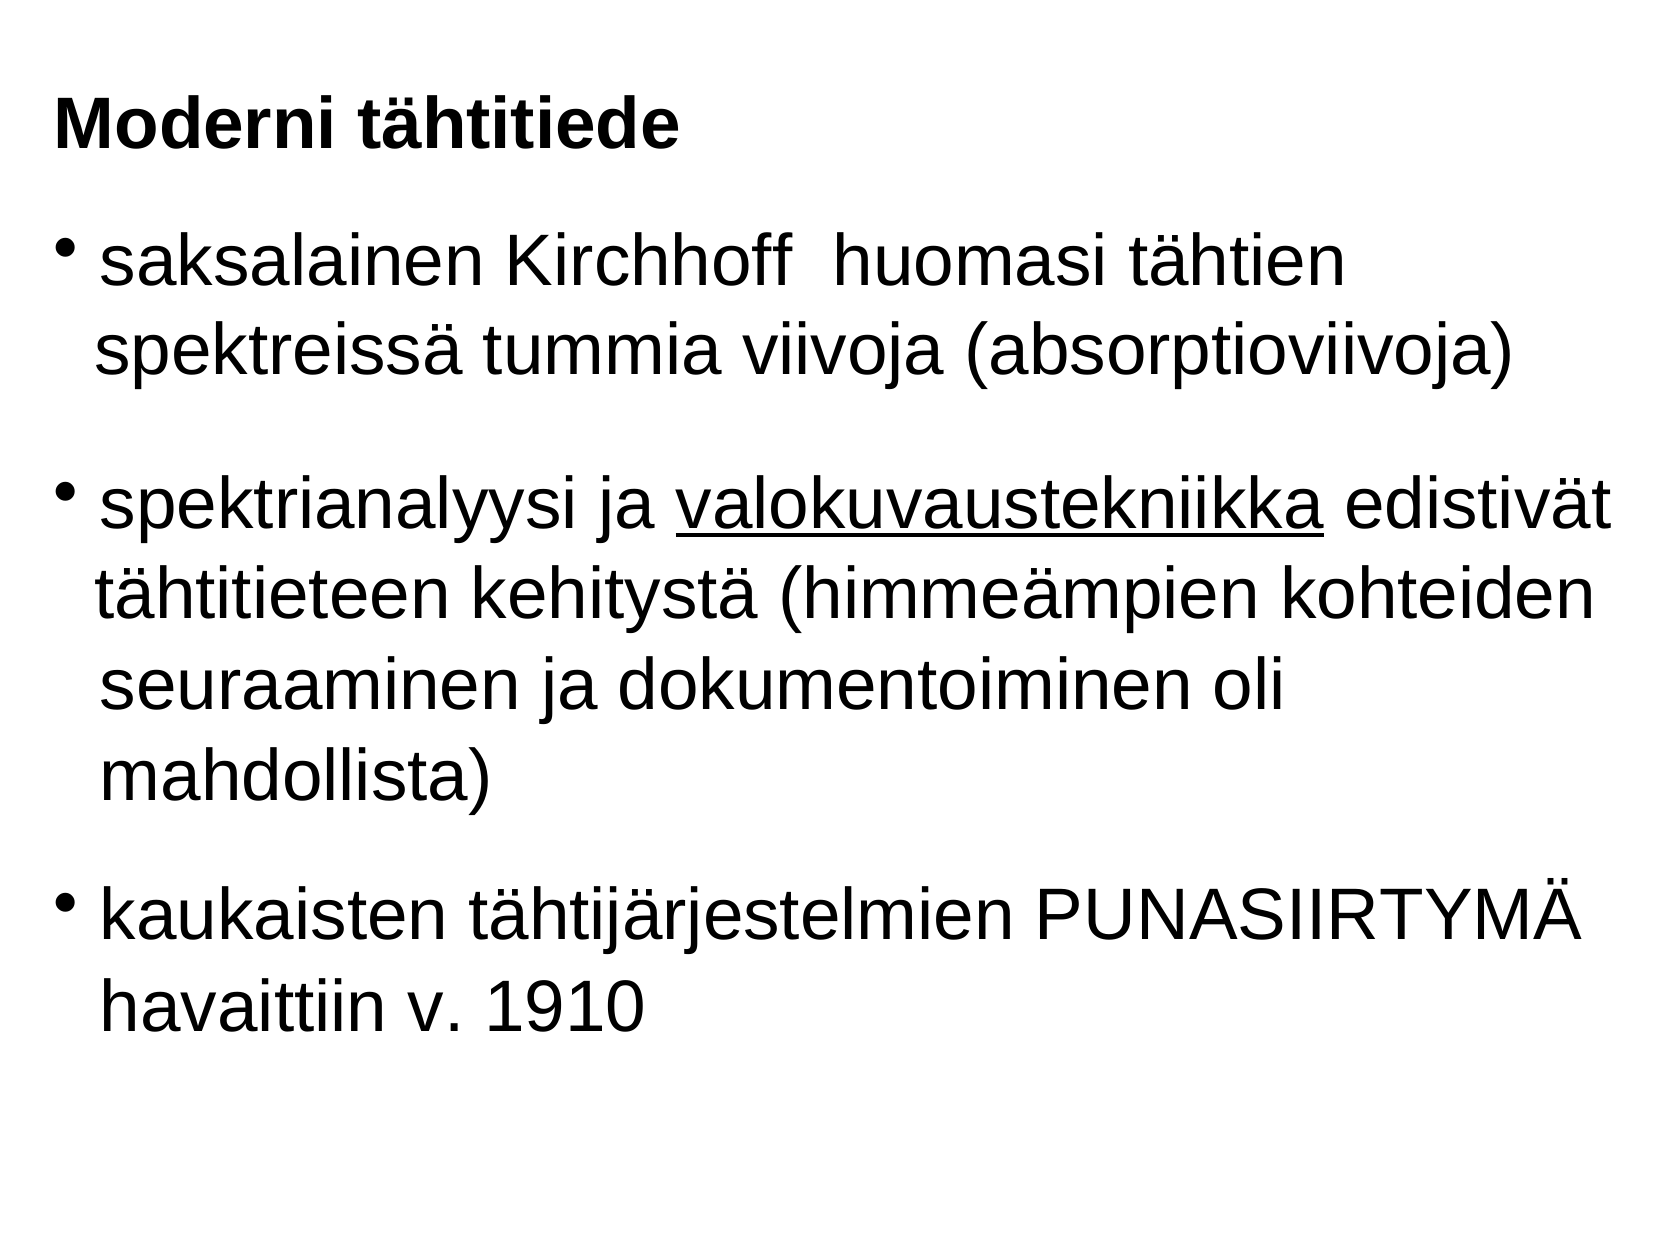

Moderni tähtitiede
 saksalainen Kirchhoff huomasi tähtien
 spektreissä tummia viivoja (absorptioviivoja)
 spektrianalyysi ja valokuvaustekniikka edistivät tähtitieteen kehitystä (himmeämpien kohteiden
 seuraaminen ja dokumentoiminen oli
 mahdollista)
 kaukaisten tähtijärjestelmien PUNASIIRTYMÄ
 havaittiin v. 1910